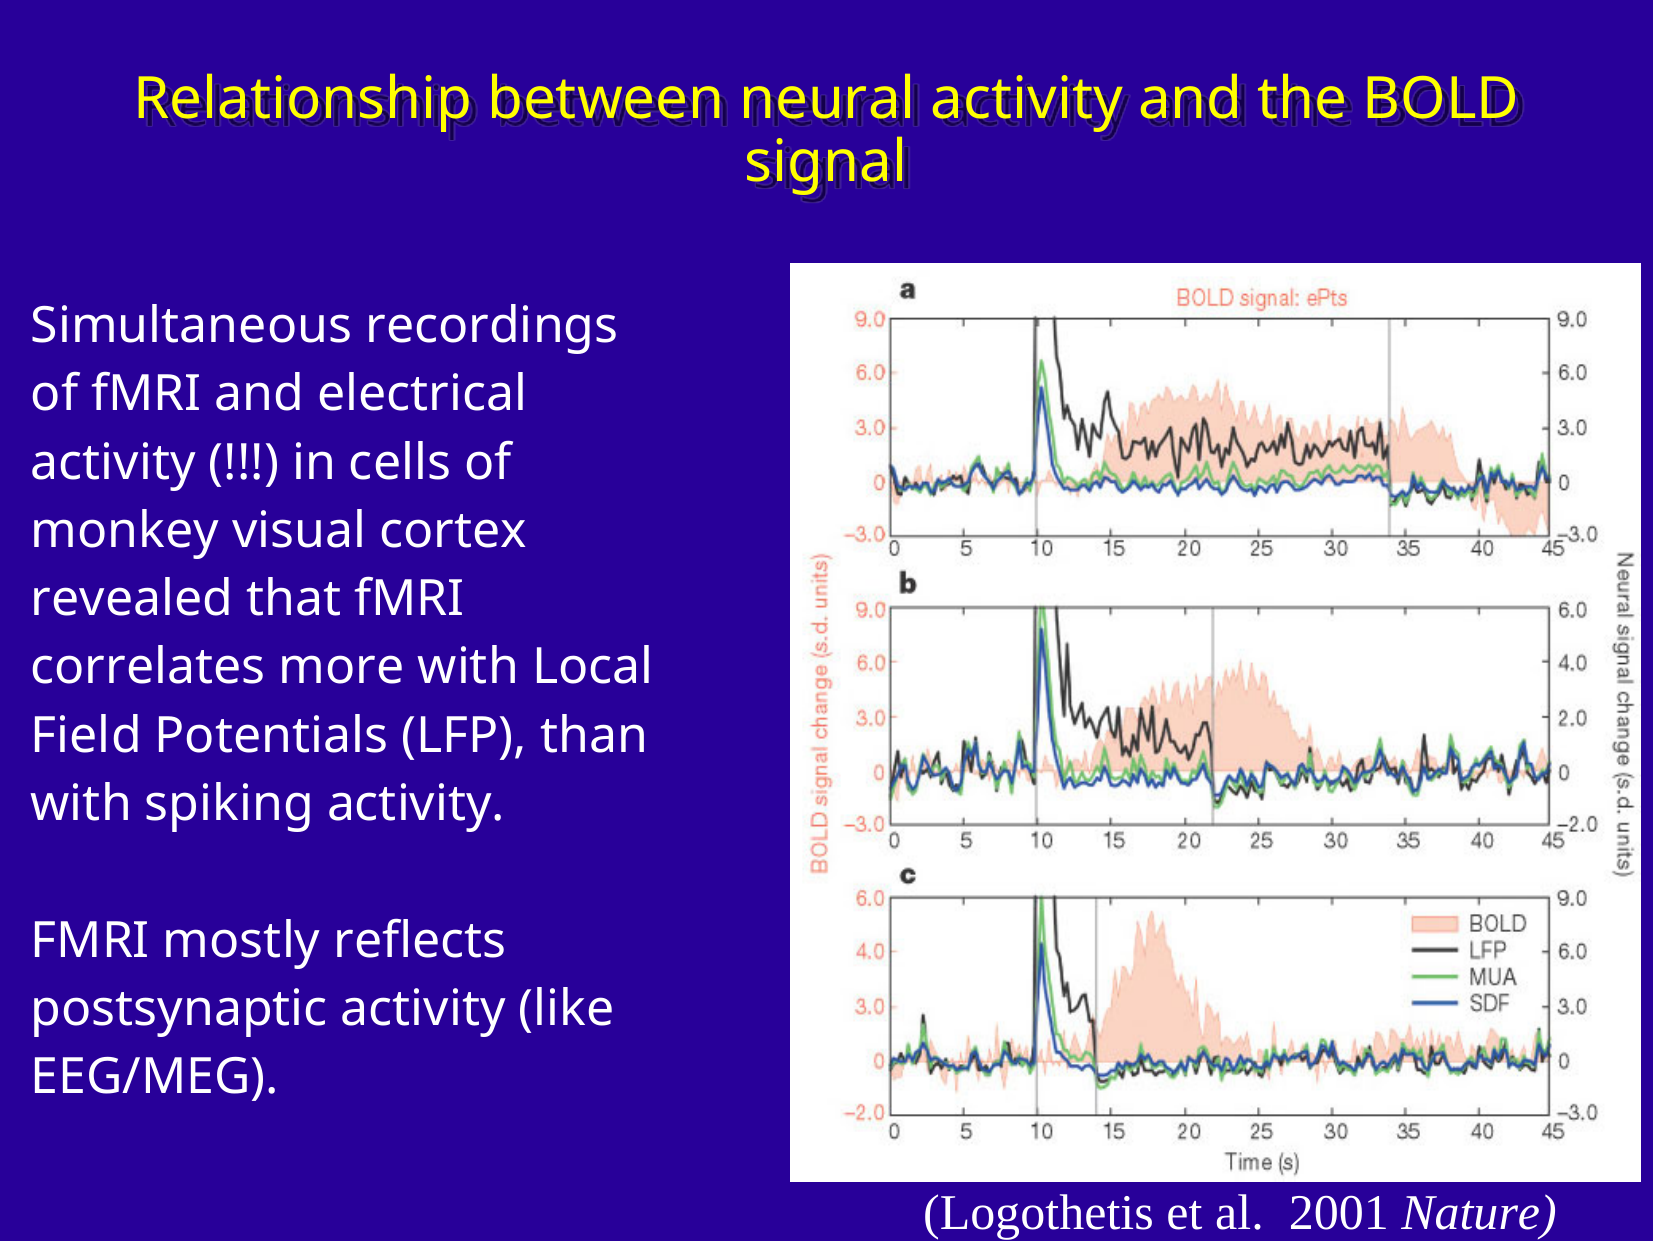

# Relationship between neural activity and the BOLD signal
Simultaneous recordings of fMRI and electrical activity (!!!) in cells of monkey visual cortex revealed that fMRI correlates more with Local Field Potentials (LFP), than with spiking activity.
FMRI mostly reflects postsynaptic activity (like EEG/MEG).
(Logothetis et al.  2001 Nature)